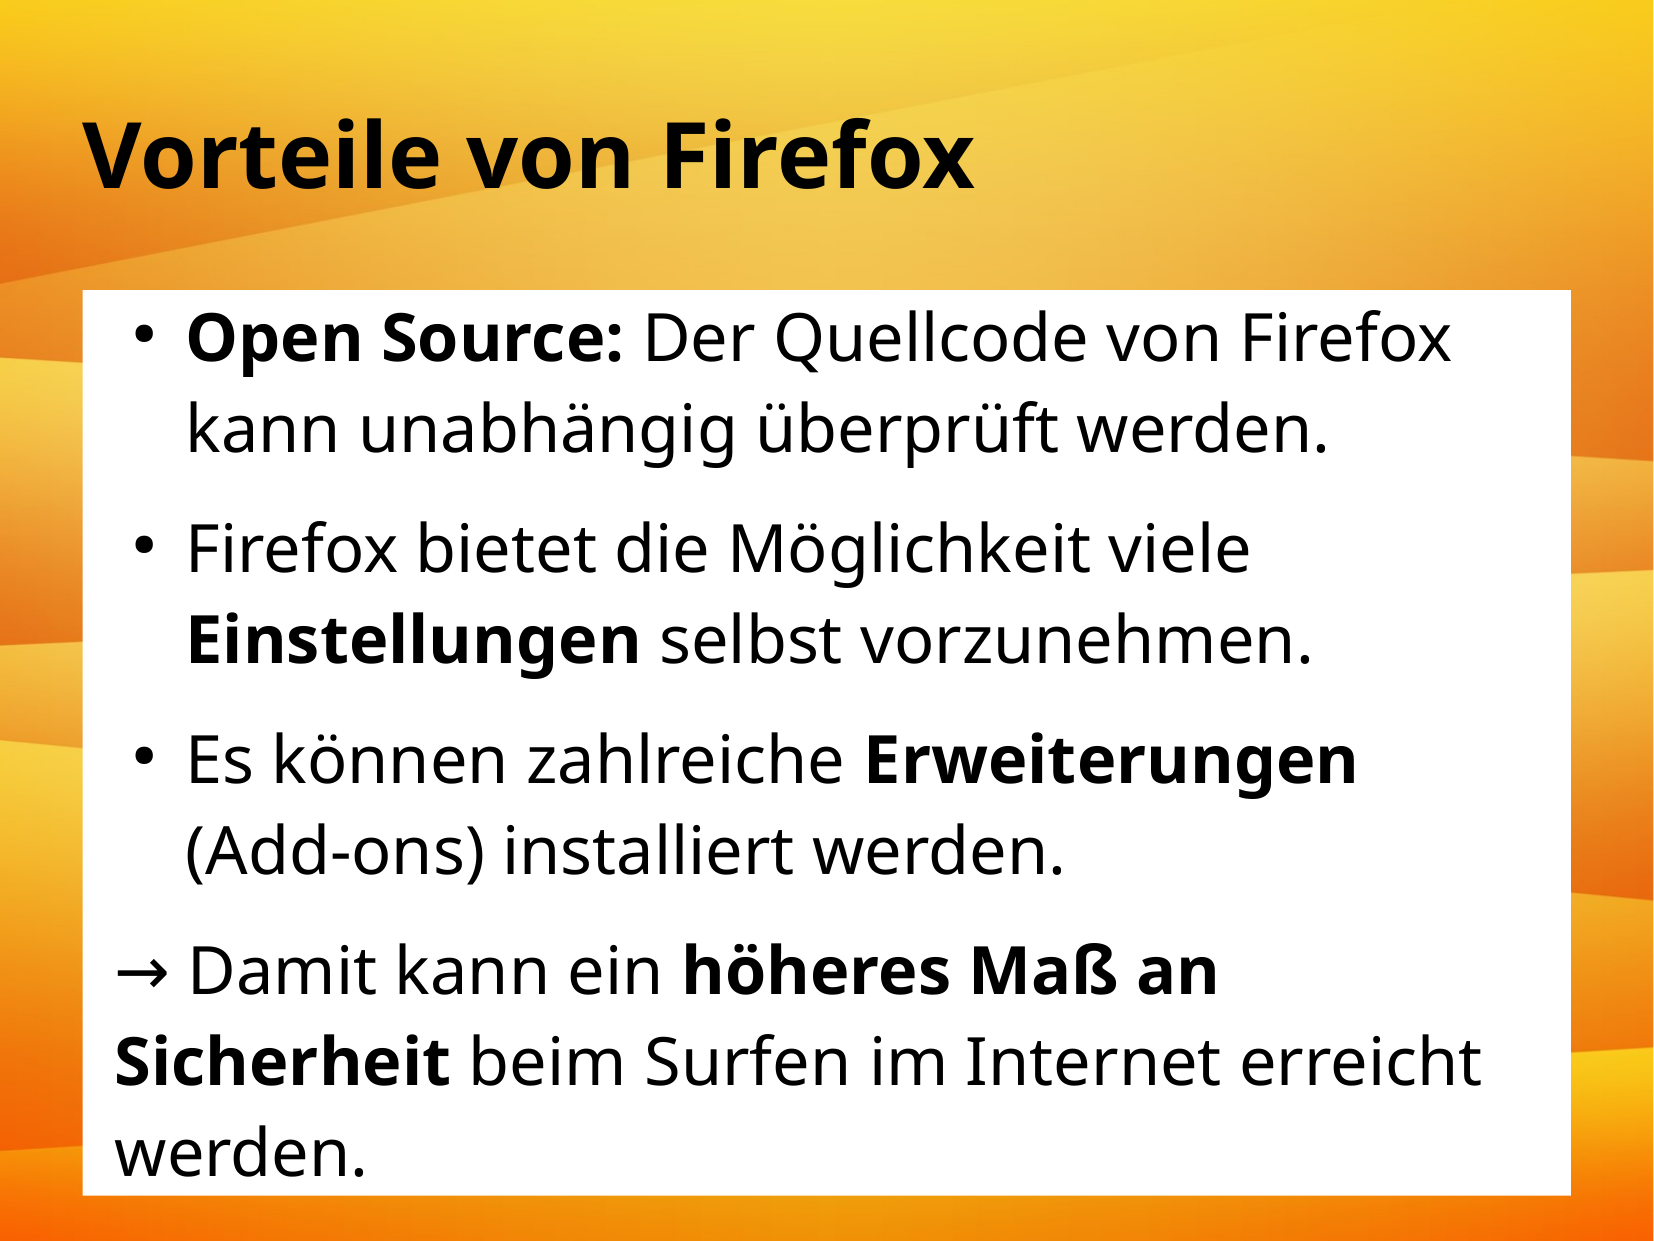

# Vorteile von Firefox
Open Source: Der Quellcode von Firefox kann unabhängig überprüft werden.
Firefox bietet die Möglichkeit viele Einstellungen selbst vorzunehmen.
Es können zahlreiche Erweiterungen
(Add-ons) installiert werden.
→ Damit kann ein höheres Maß an Sicherheit beim Surfen im Internet erreicht werden.
23.11.2013
CryptoParty, Kollnau
2